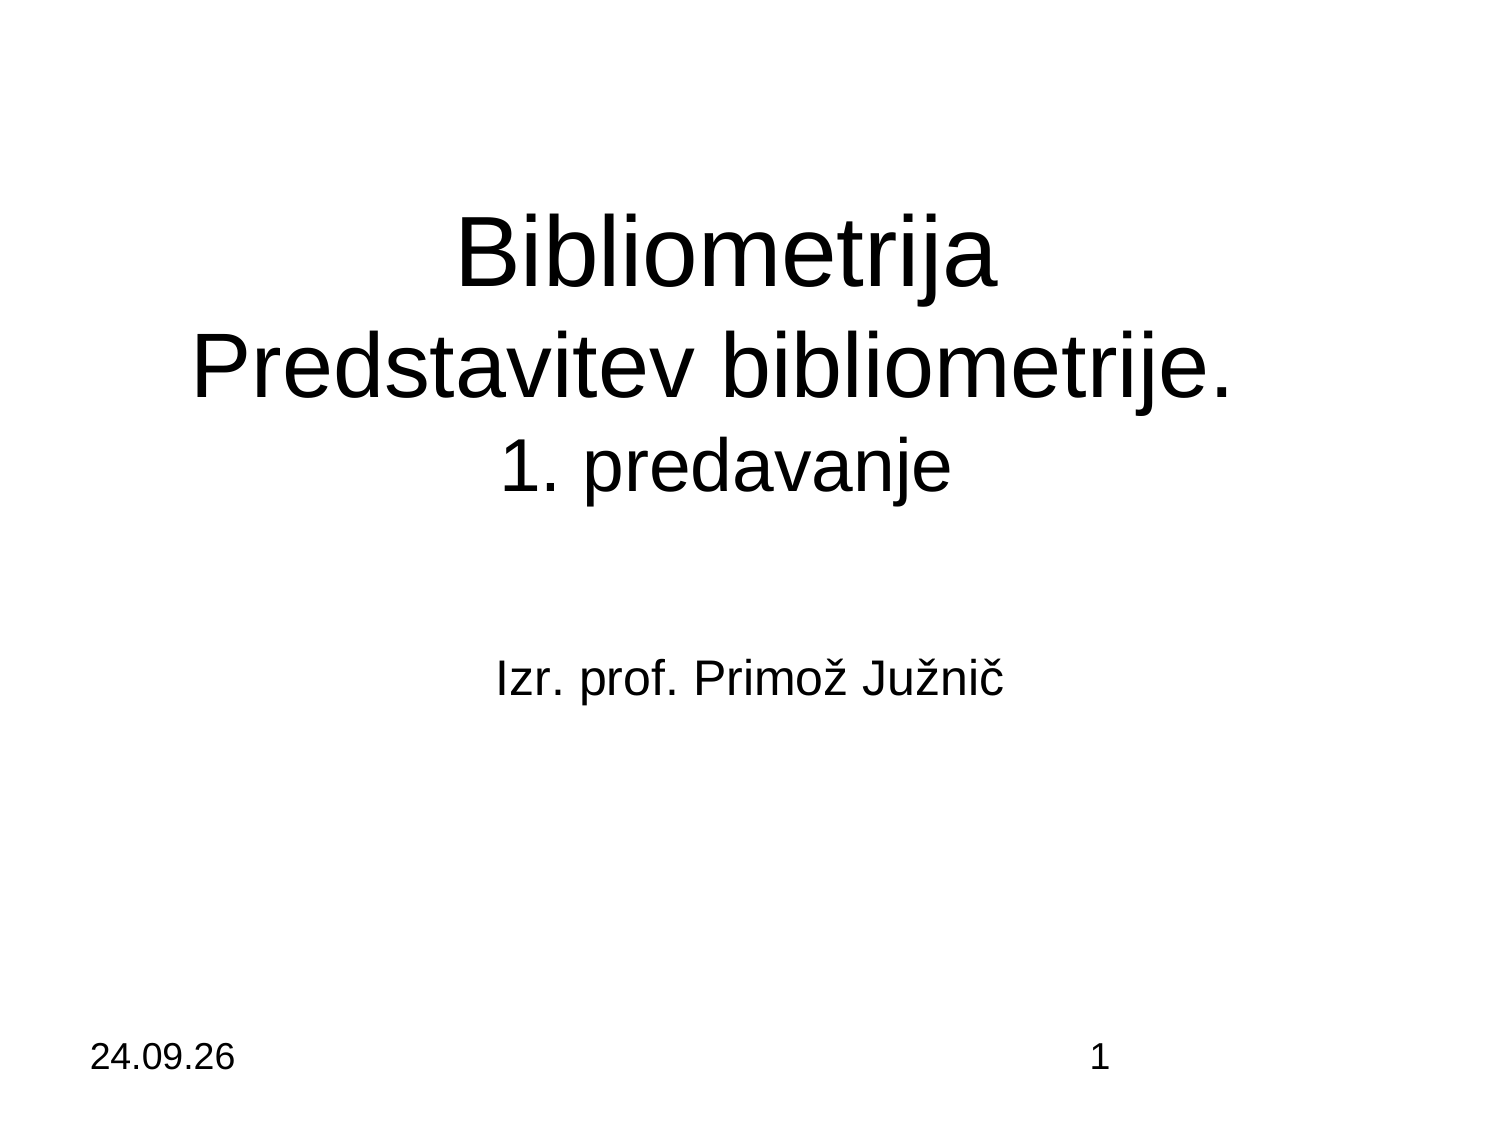

# Bibliometrija Predstavitev bibliometrije. 1. predavanje
Izr. prof. Primož Južnič
1